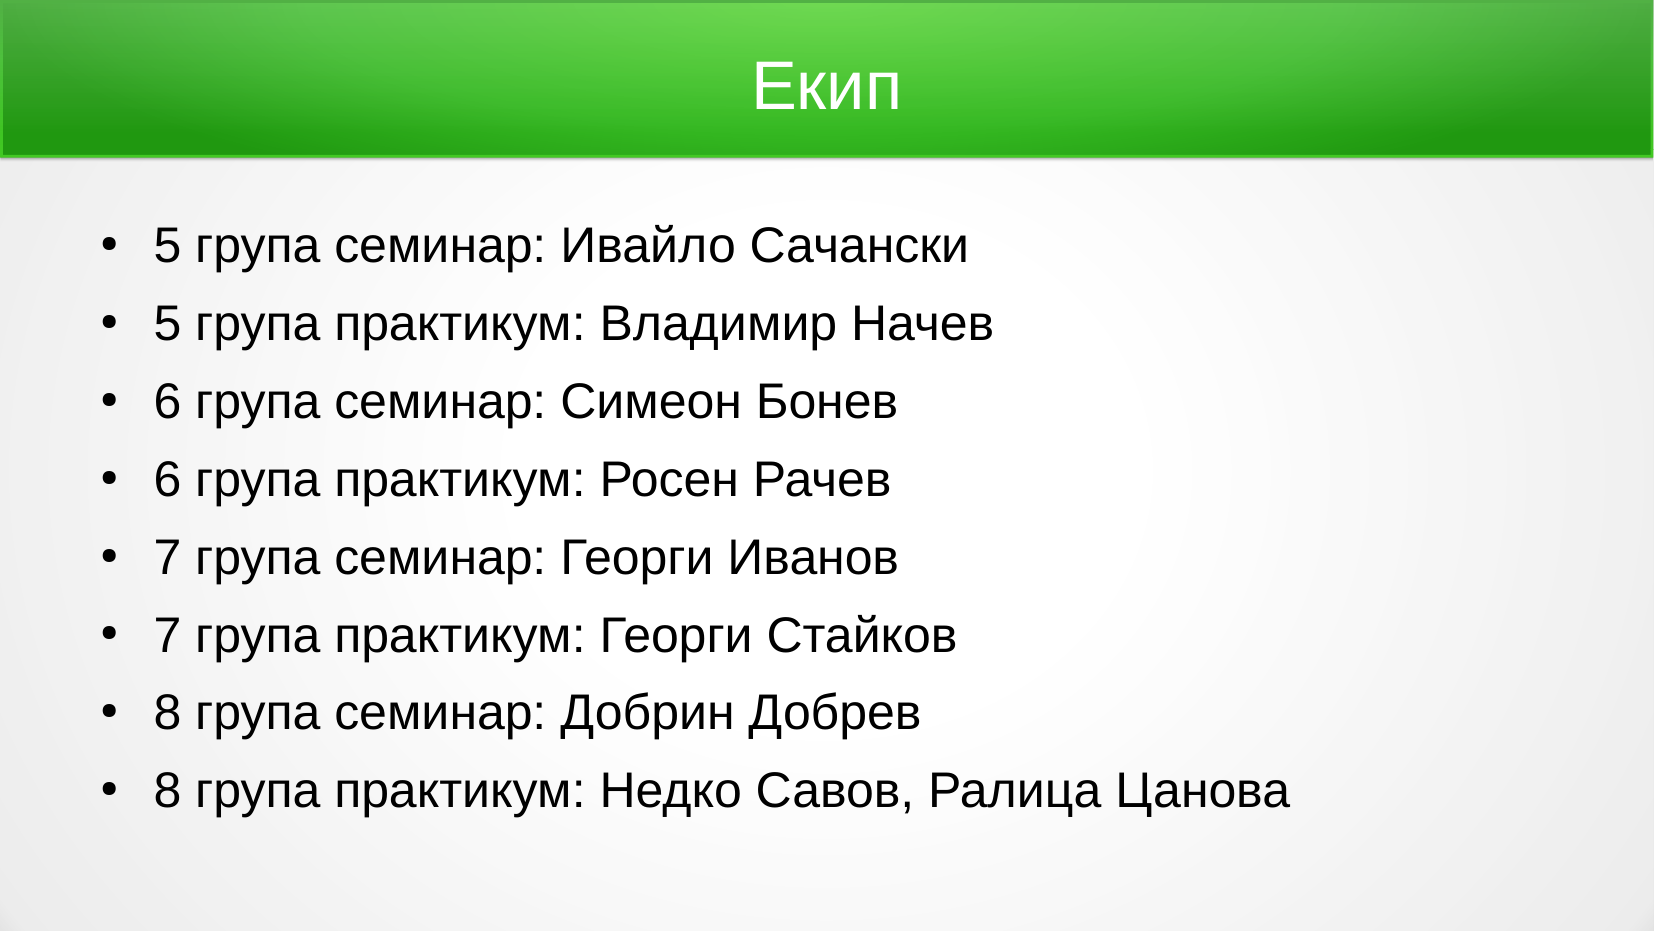

# Екип
5 група семинар: Ивайло Сачански
5 група практикум: Владимир Начев
6 група семинар: Симеон Бонев
6 група практикум: Росен Рачев
7 група семинар: Георги Иванов
7 група практикум: Георги Стайков
8 група семинар: Добрин Добрев
8 група практикум: Недко Савов, Ралица Цанова